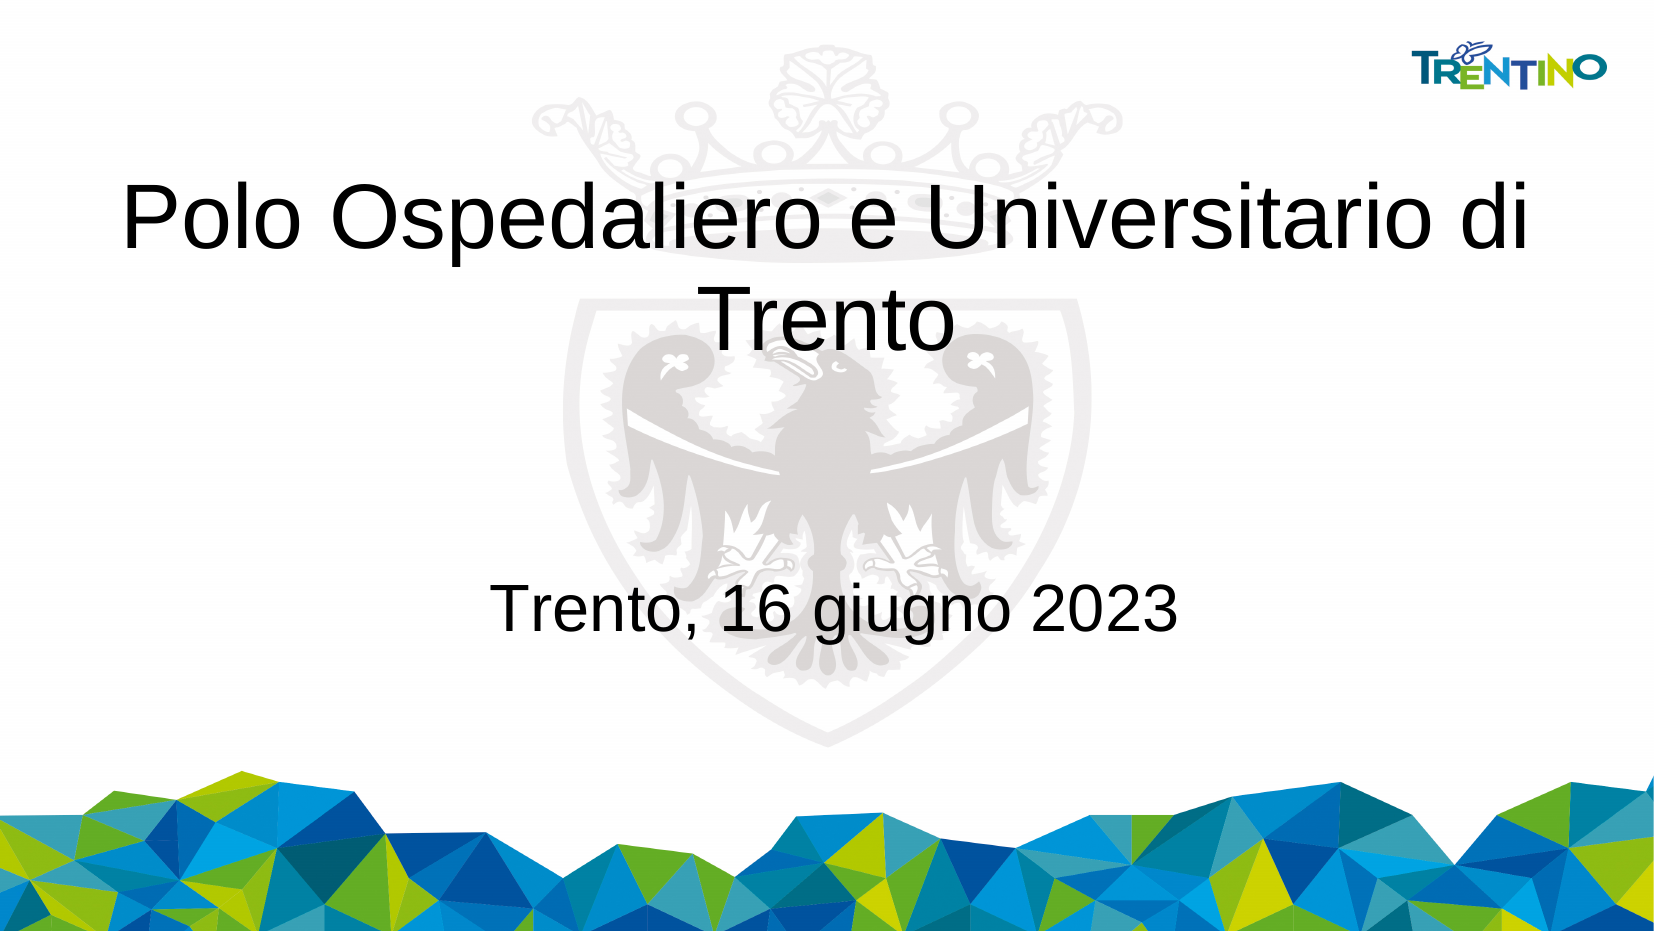

# Polo Ospedaliero e Universitario di Trento